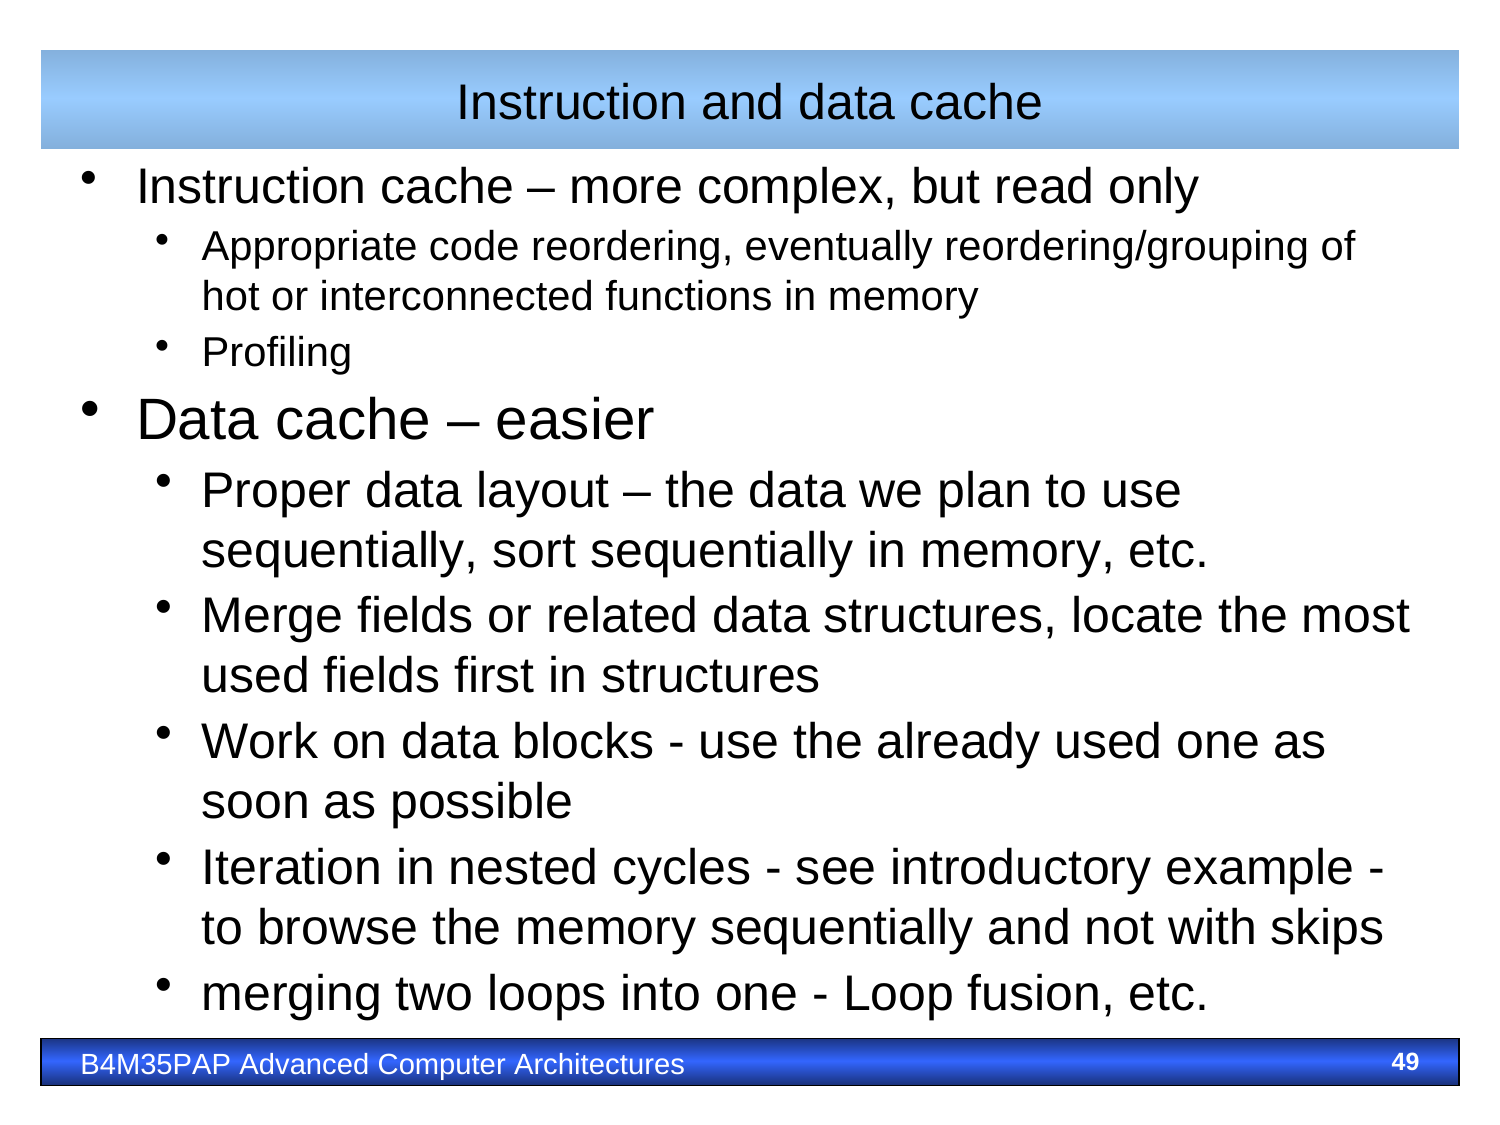

# Instruction and data cache
Instruction cache – more complex, but read only
Appropriate code reordering, eventually reordering/grouping of hot or interconnected functions in memory
Profiling
Data cache – easier
Proper data layout – the data we plan to use sequentially, sort sequentially in memory, etc.
Merge fields or related data structures, locate the most used fields first in structures
Work on data blocks - use the already used one as soon as possible
Iteration in nested cycles - see introductory example - to browse the memory sequentially and not with skips
merging two loops into one - Loop fusion, etc.